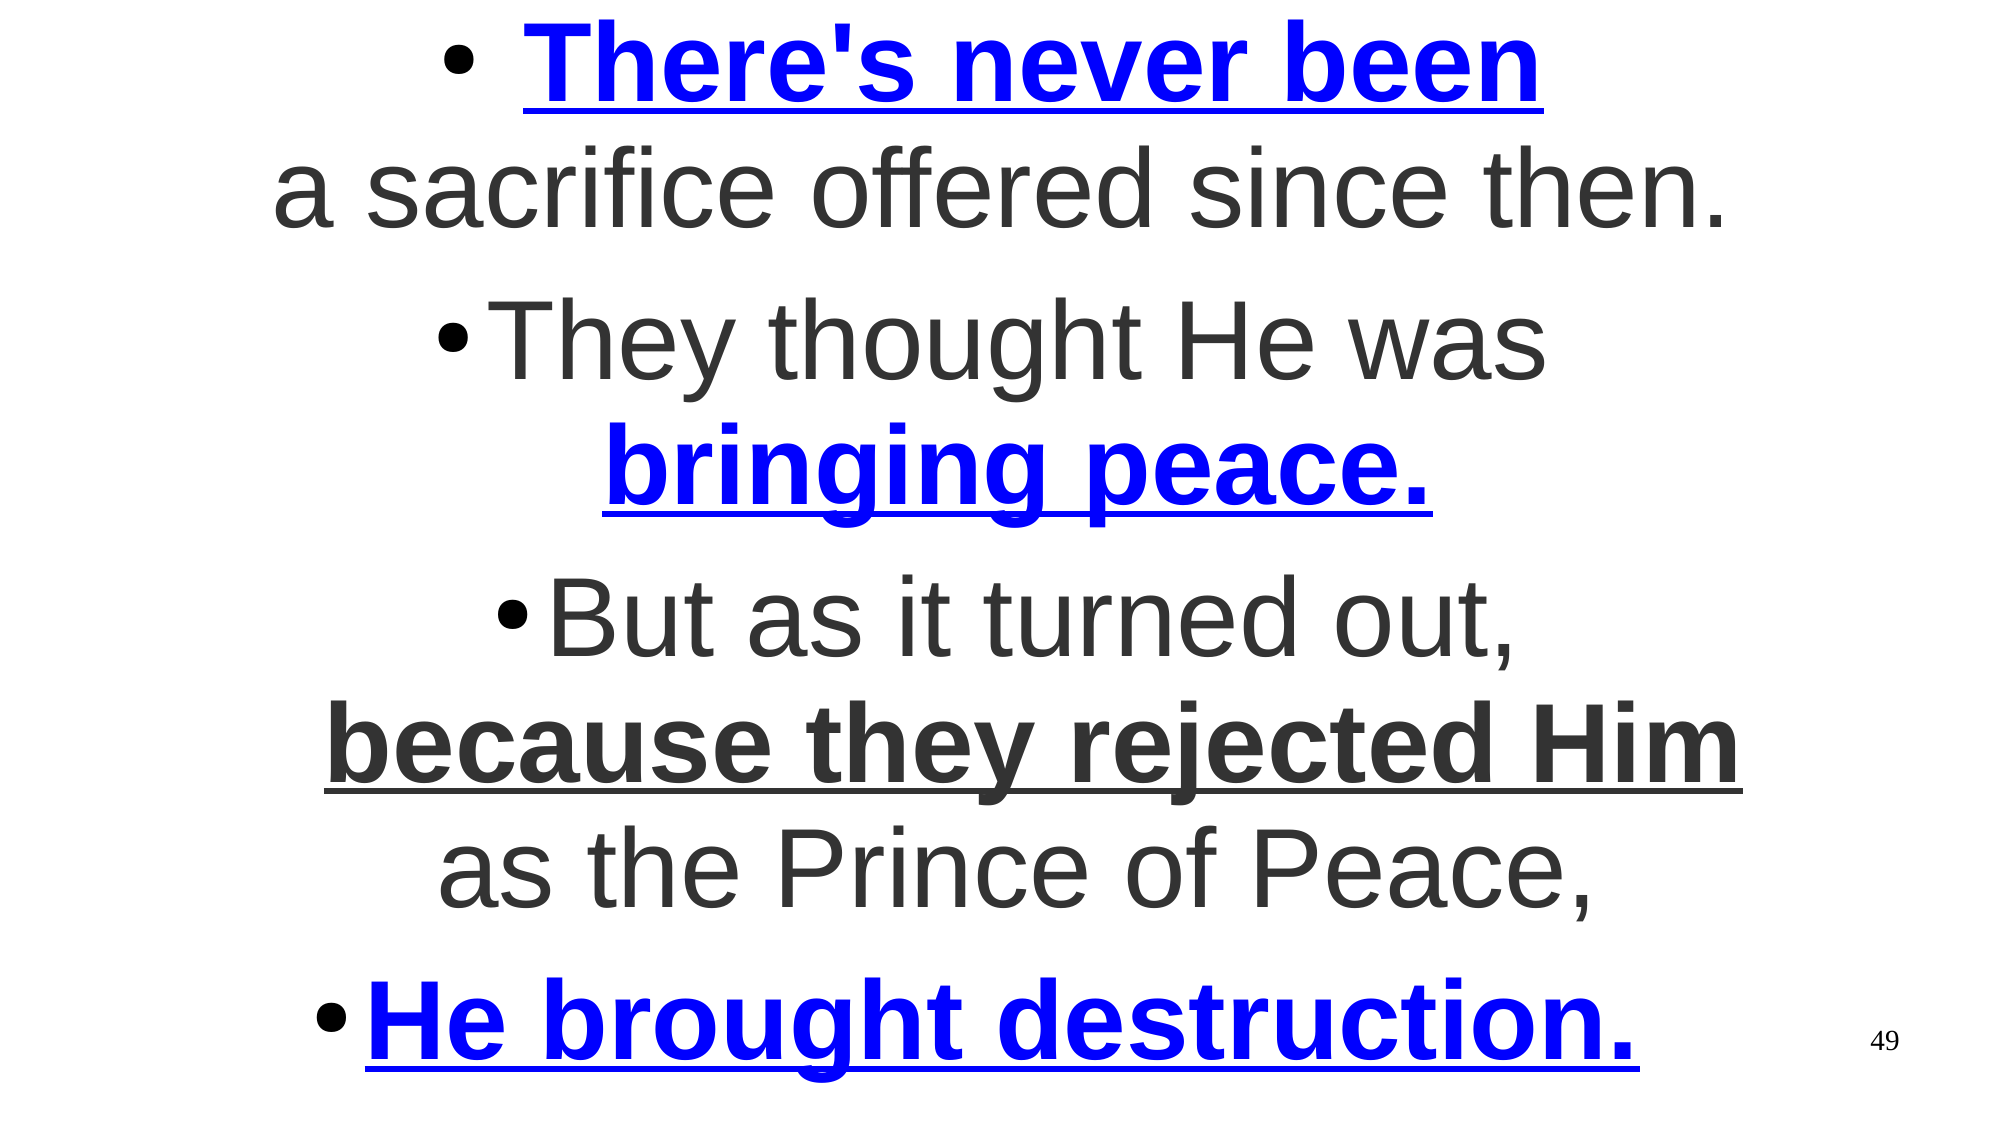

# There's never been a sacrifice offered since then.
They thought He was
bringing peace.
But as it turned out,
 because they rejected Him
as the Prince of Peace,
He brought destruction.
49